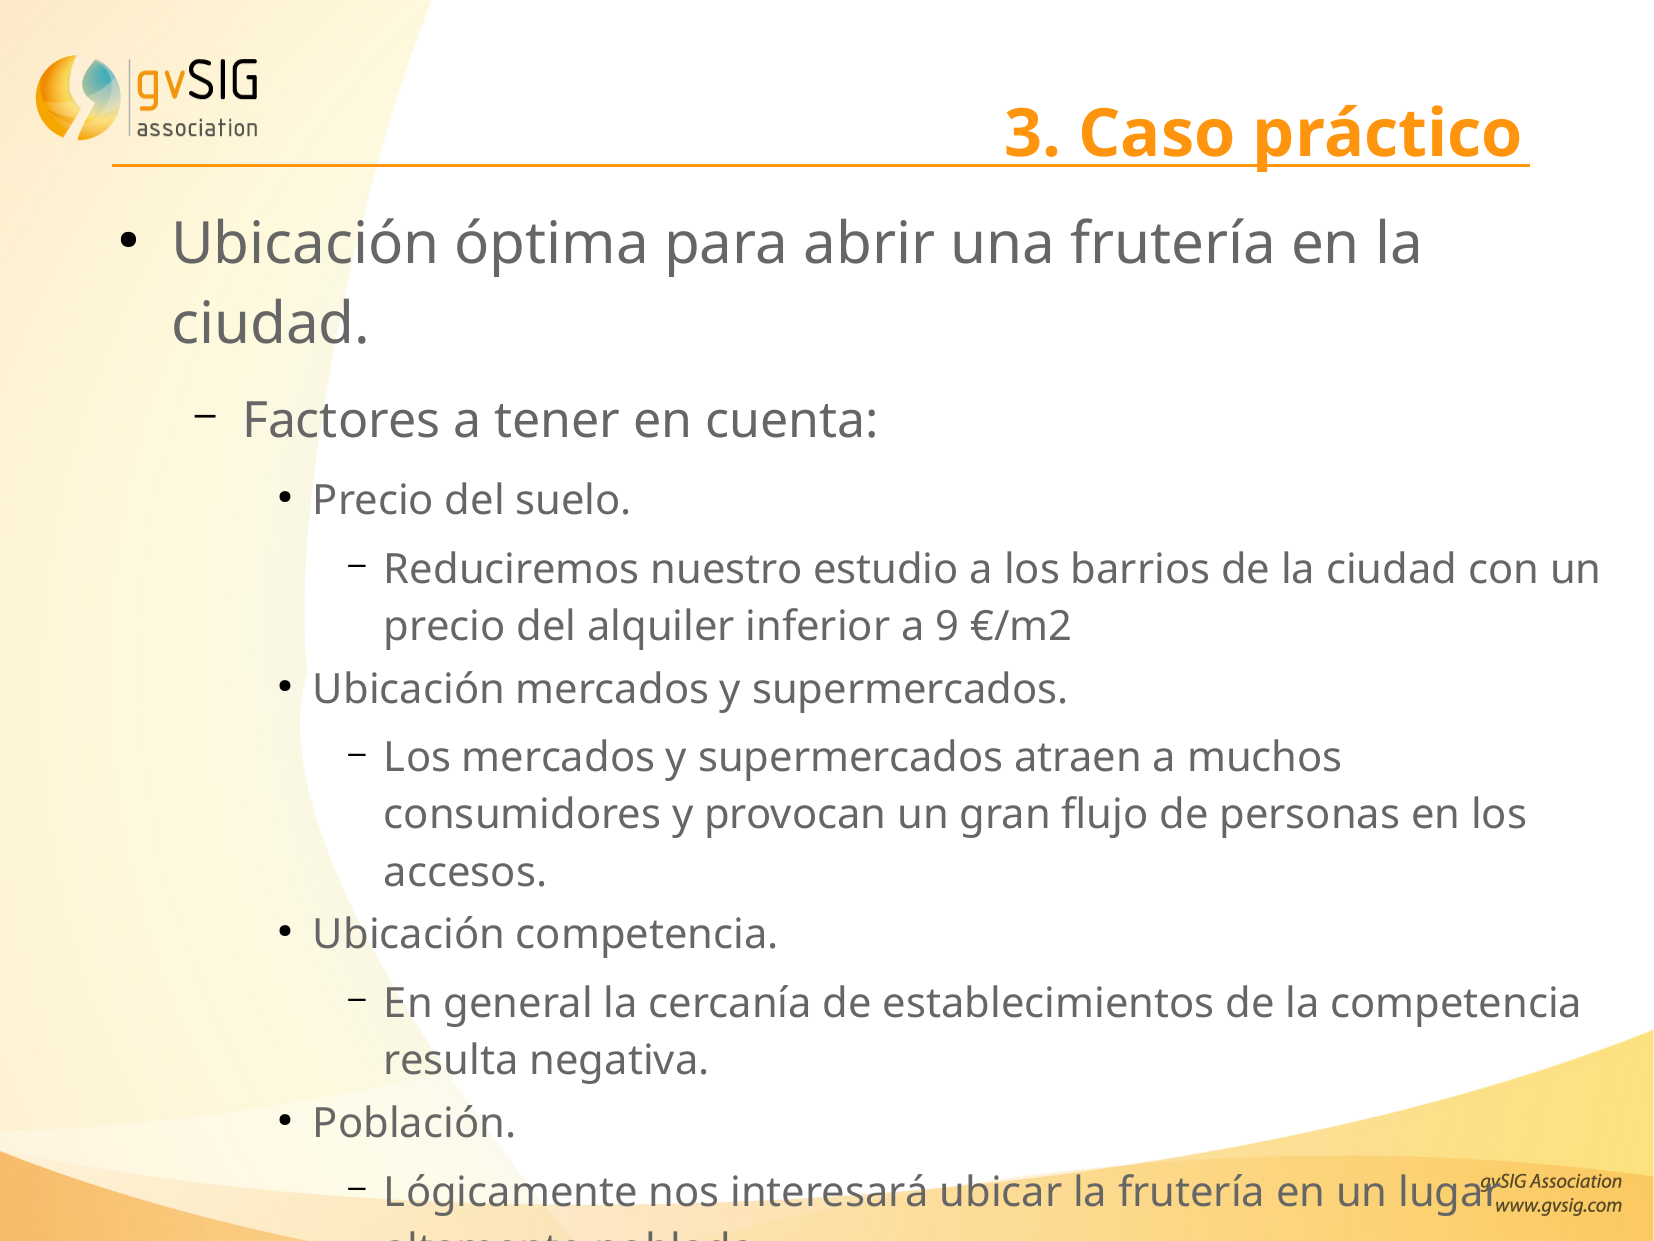

3. Caso práctico
# Ubicación óptima para abrir una frutería en la ciudad.
Factores a tener en cuenta:
Precio del suelo.
Reduciremos nuestro estudio a los barrios de la ciudad con un precio del alquiler inferior a 9 €/m2
Ubicación mercados y supermercados.
Los mercados y supermercados atraen a muchos consumidores y provocan un gran flujo de personas en los accesos.
Ubicación competencia.
En general la cercanía de establecimientos de la competencia resulta negativa.
Población.
Lógicamente nos interesará ubicar la frutería en un lugar altamente poblado.